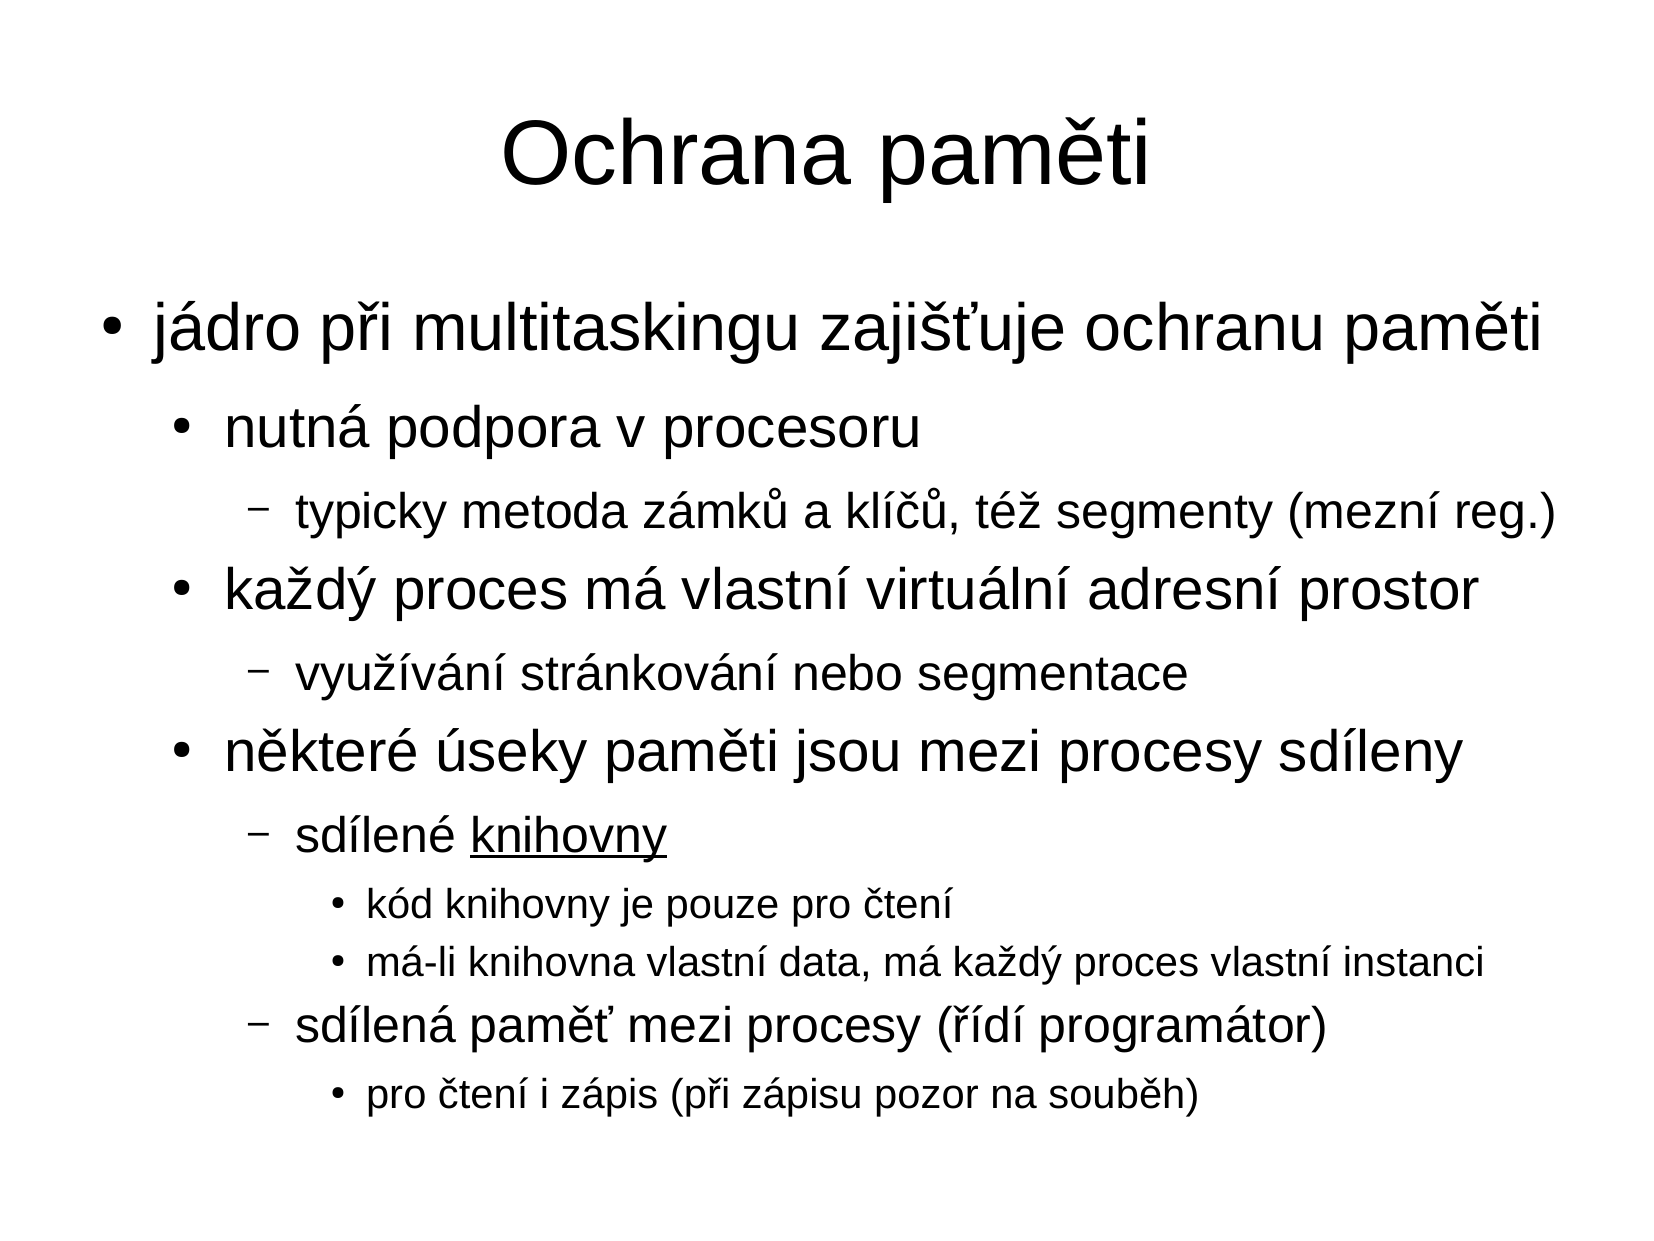

# Ochrana paměti
jádro při multitaskingu zajišťuje ochranu paměti
nutná podpora v procesoru
typicky metoda zámků a klíčů, též segmenty (mezní reg.)
každý proces má vlastní virtuální adresní prostor
využívání stránkování nebo segmentace
některé úseky paměti jsou mezi procesy sdíleny
sdílené knihovny
kód knihovny je pouze pro čtení
má-li knihovna vlastní data, má každý proces vlastní instanci
sdílená paměť mezi procesy (řídí programátor)
pro čtení i zápis (při zápisu pozor na souběh)